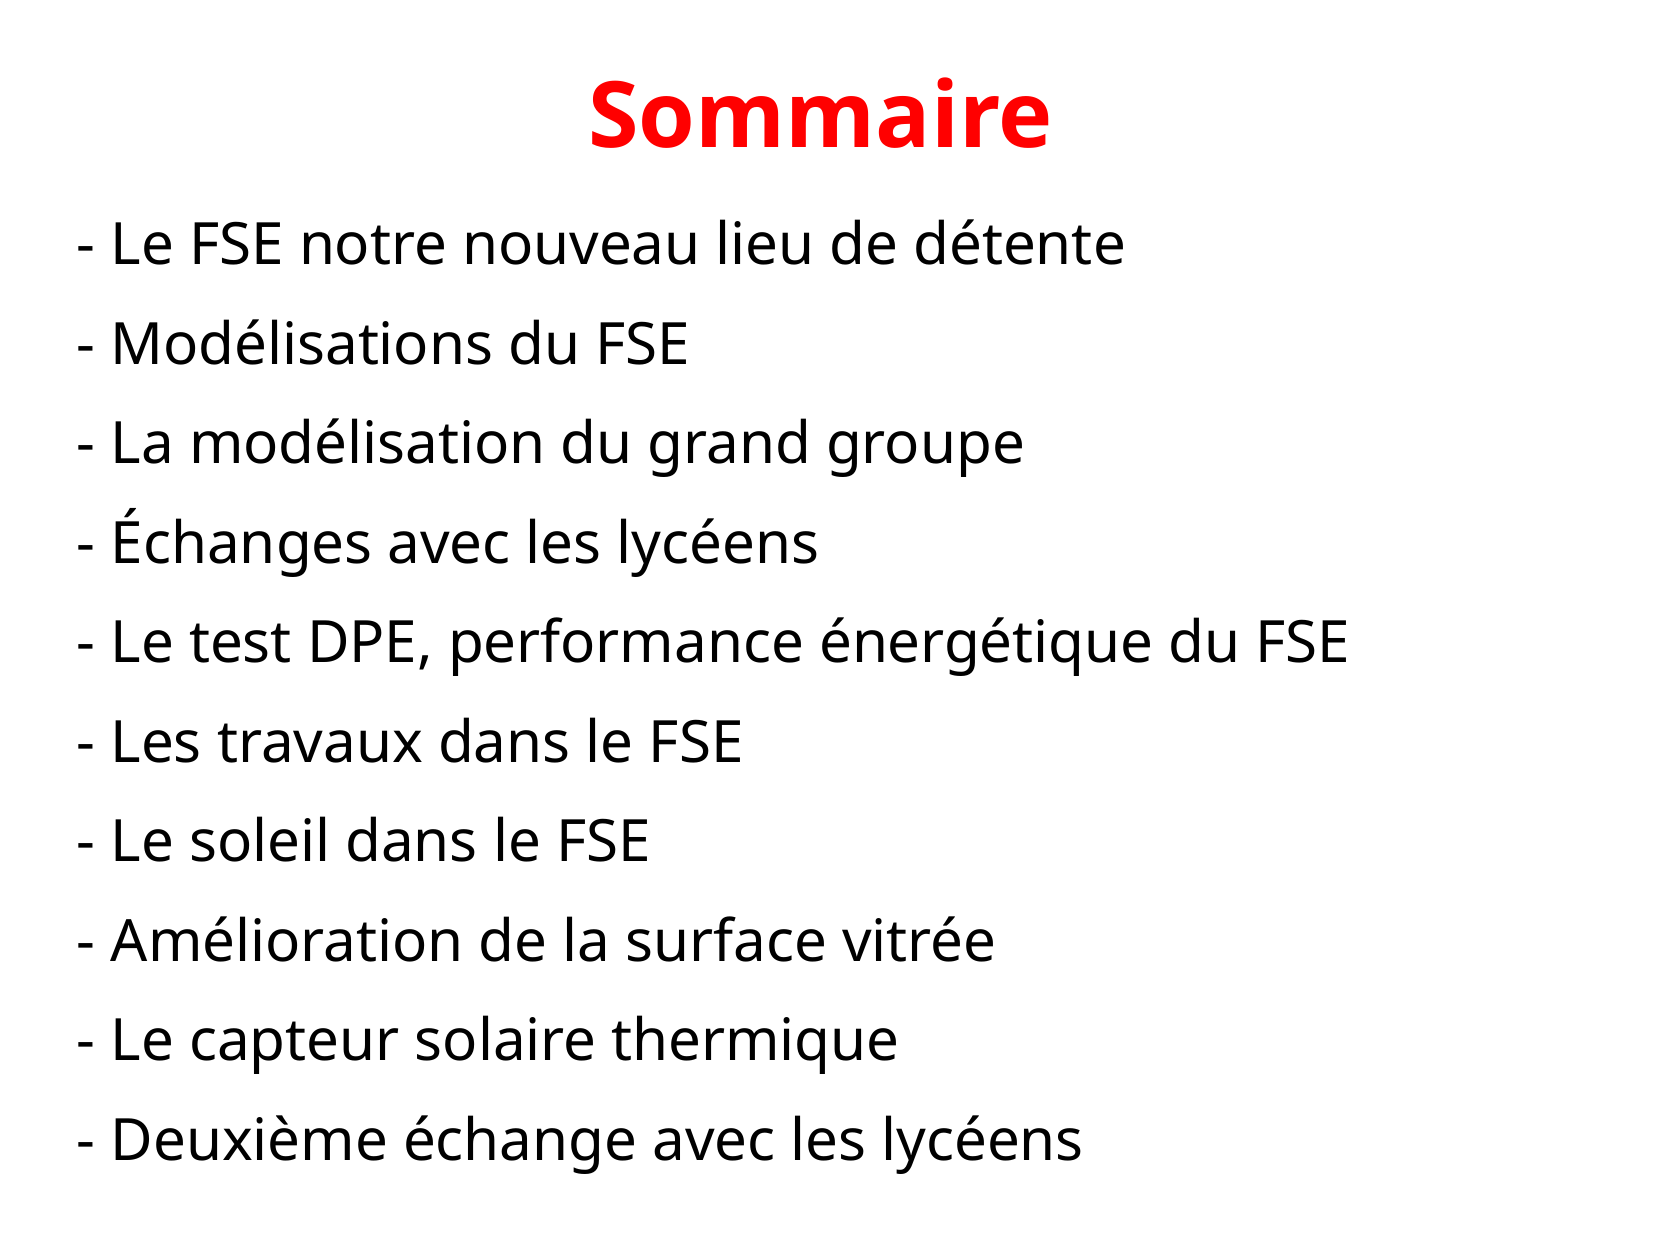

# Sommaire
- Le FSE notre nouveau lieu de détente
- Modélisations du FSE
- La modélisation du grand groupe
- Échanges avec les lycéens
- Le test DPE, performance énergétique du FSE
- Les travaux dans le FSE
- Le soleil dans le FSE
- Amélioration de la surface vitrée
- Le capteur solaire thermique
- Deuxième échange avec les lycéens